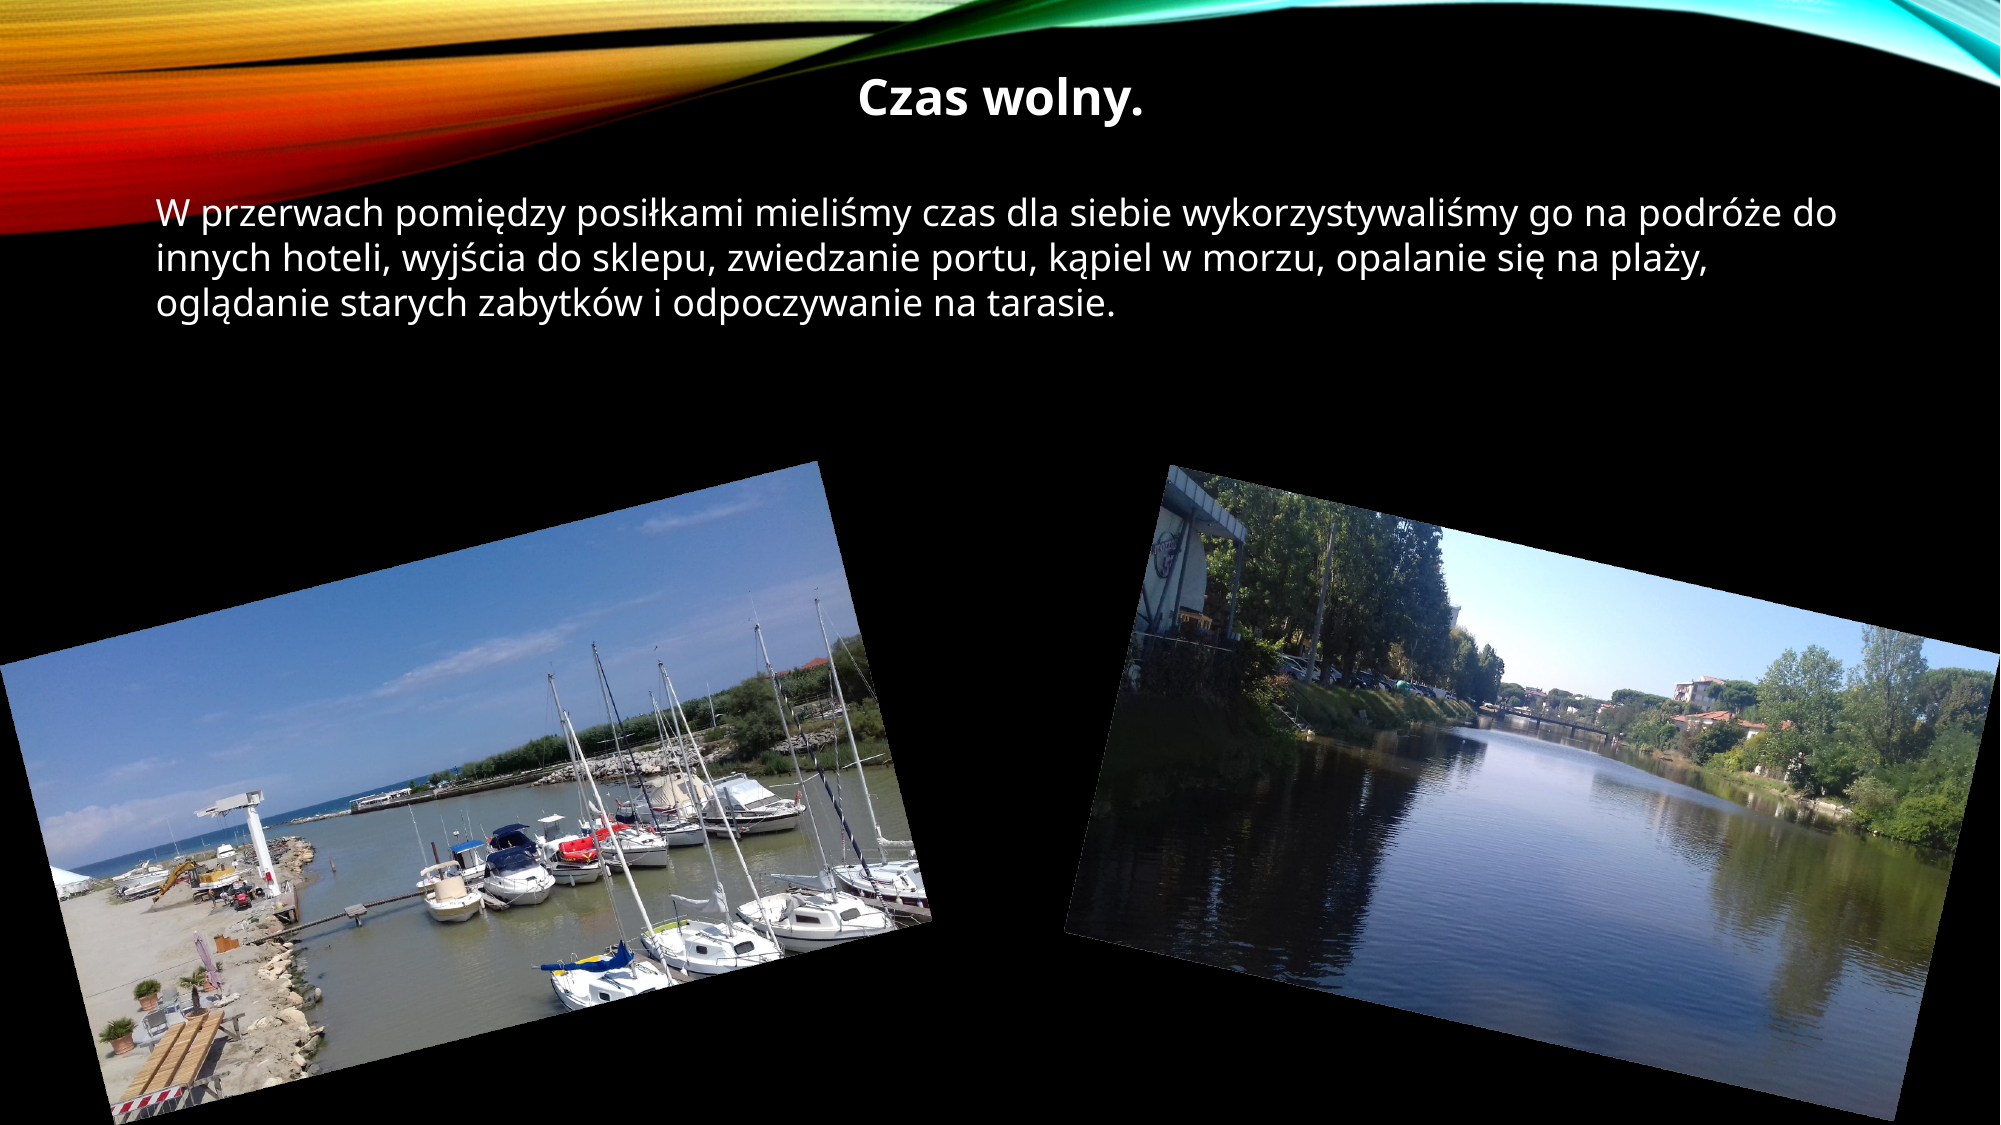

Czas wolny.
W przerwach pomiędzy posiłkami mieliśmy czas dla siebie wykorzystywaliśmy go na podróże do innych hoteli, wyjścia do sklepu, zwiedzanie portu, kąpiel w morzu, opalanie się na plaży, oglądanie starych zabytków i odpoczywanie na tarasie.